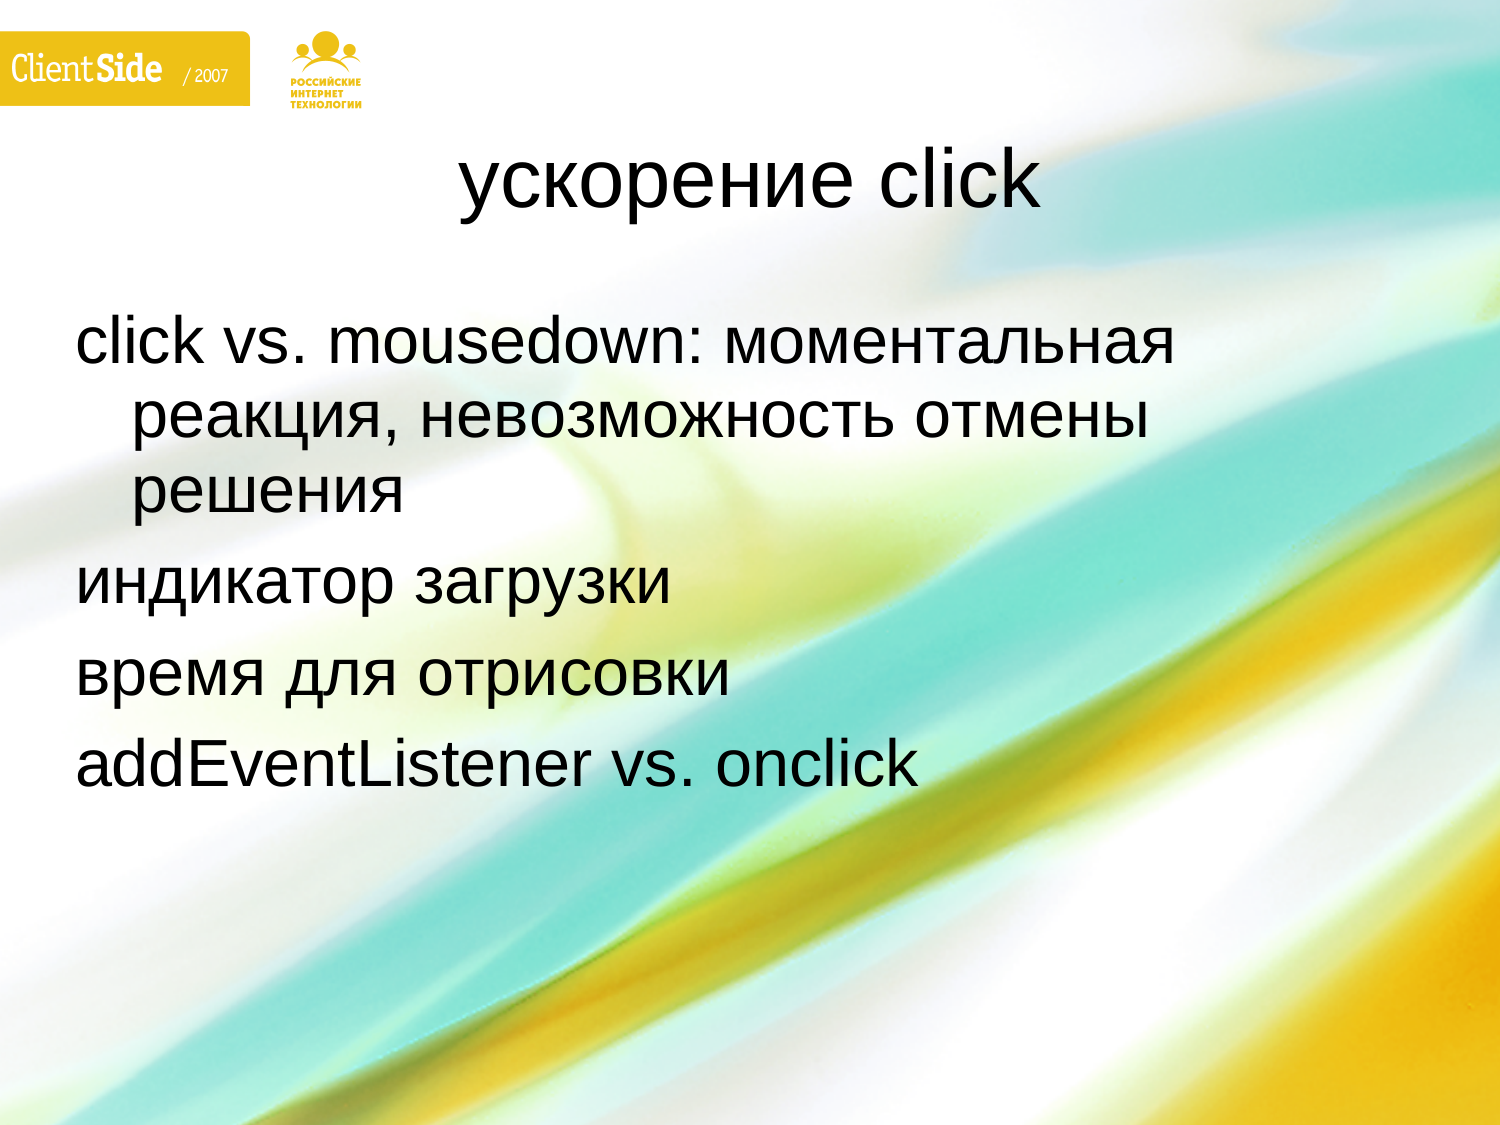

# ускорение click
click vs. mousedown: моментальная реакция, невозможность отмены решения
индикатор загрузки
время для отрисовки
addEventListener vs. onclick